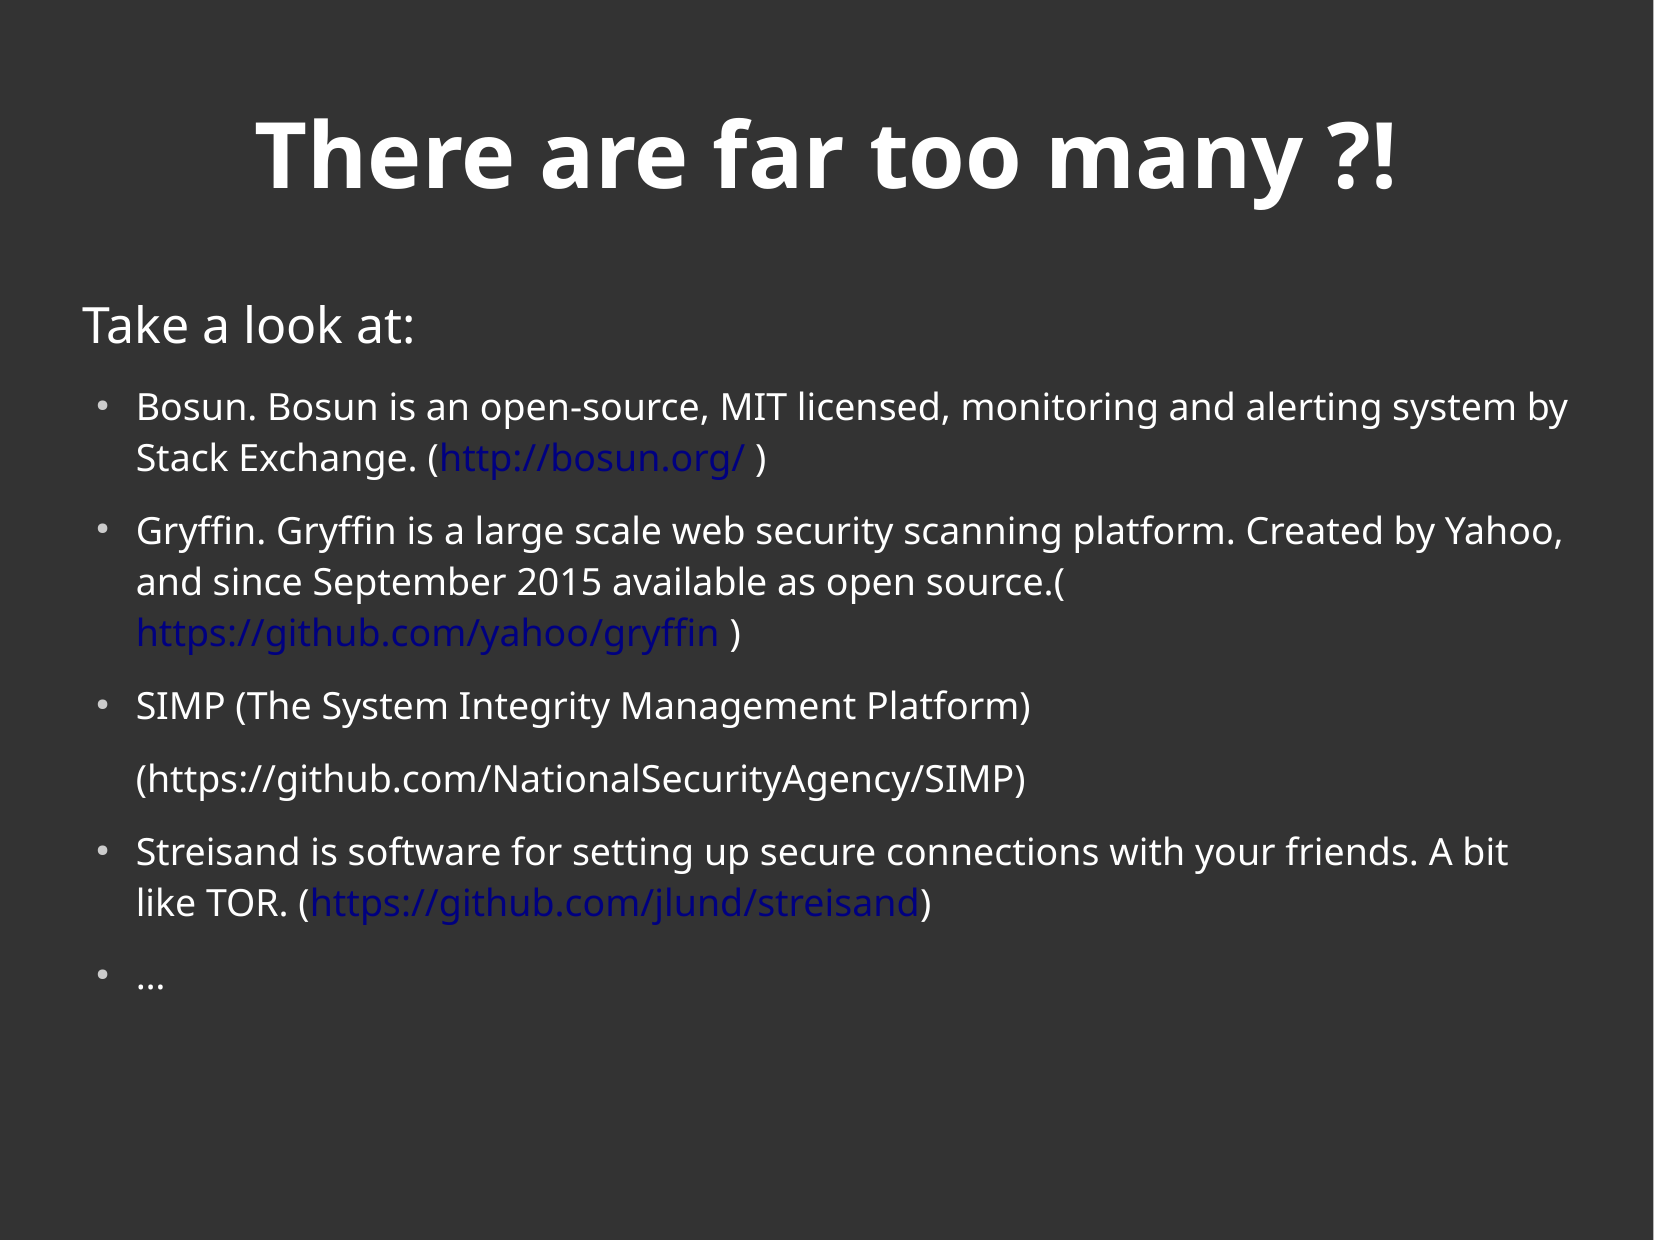

# There are far too many ?!
Take a look at:
Bosun. Bosun is an open-source, MIT licensed, monitoring and alerting system by Stack Exchange. (http://bosun.org/ )
Gryffin. Gryffin is a large scale web security scanning platform. Created by Yahoo, and since September 2015 available as open source.(https://github.com/yahoo/gryffin )
SIMP (The System Integrity Management Platform)
(https://github.com/NationalSecurityAgency/SIMP)
Streisand is software for setting up secure connections with your friends. A bit like TOR. (https://github.com/jlund/streisand)
…